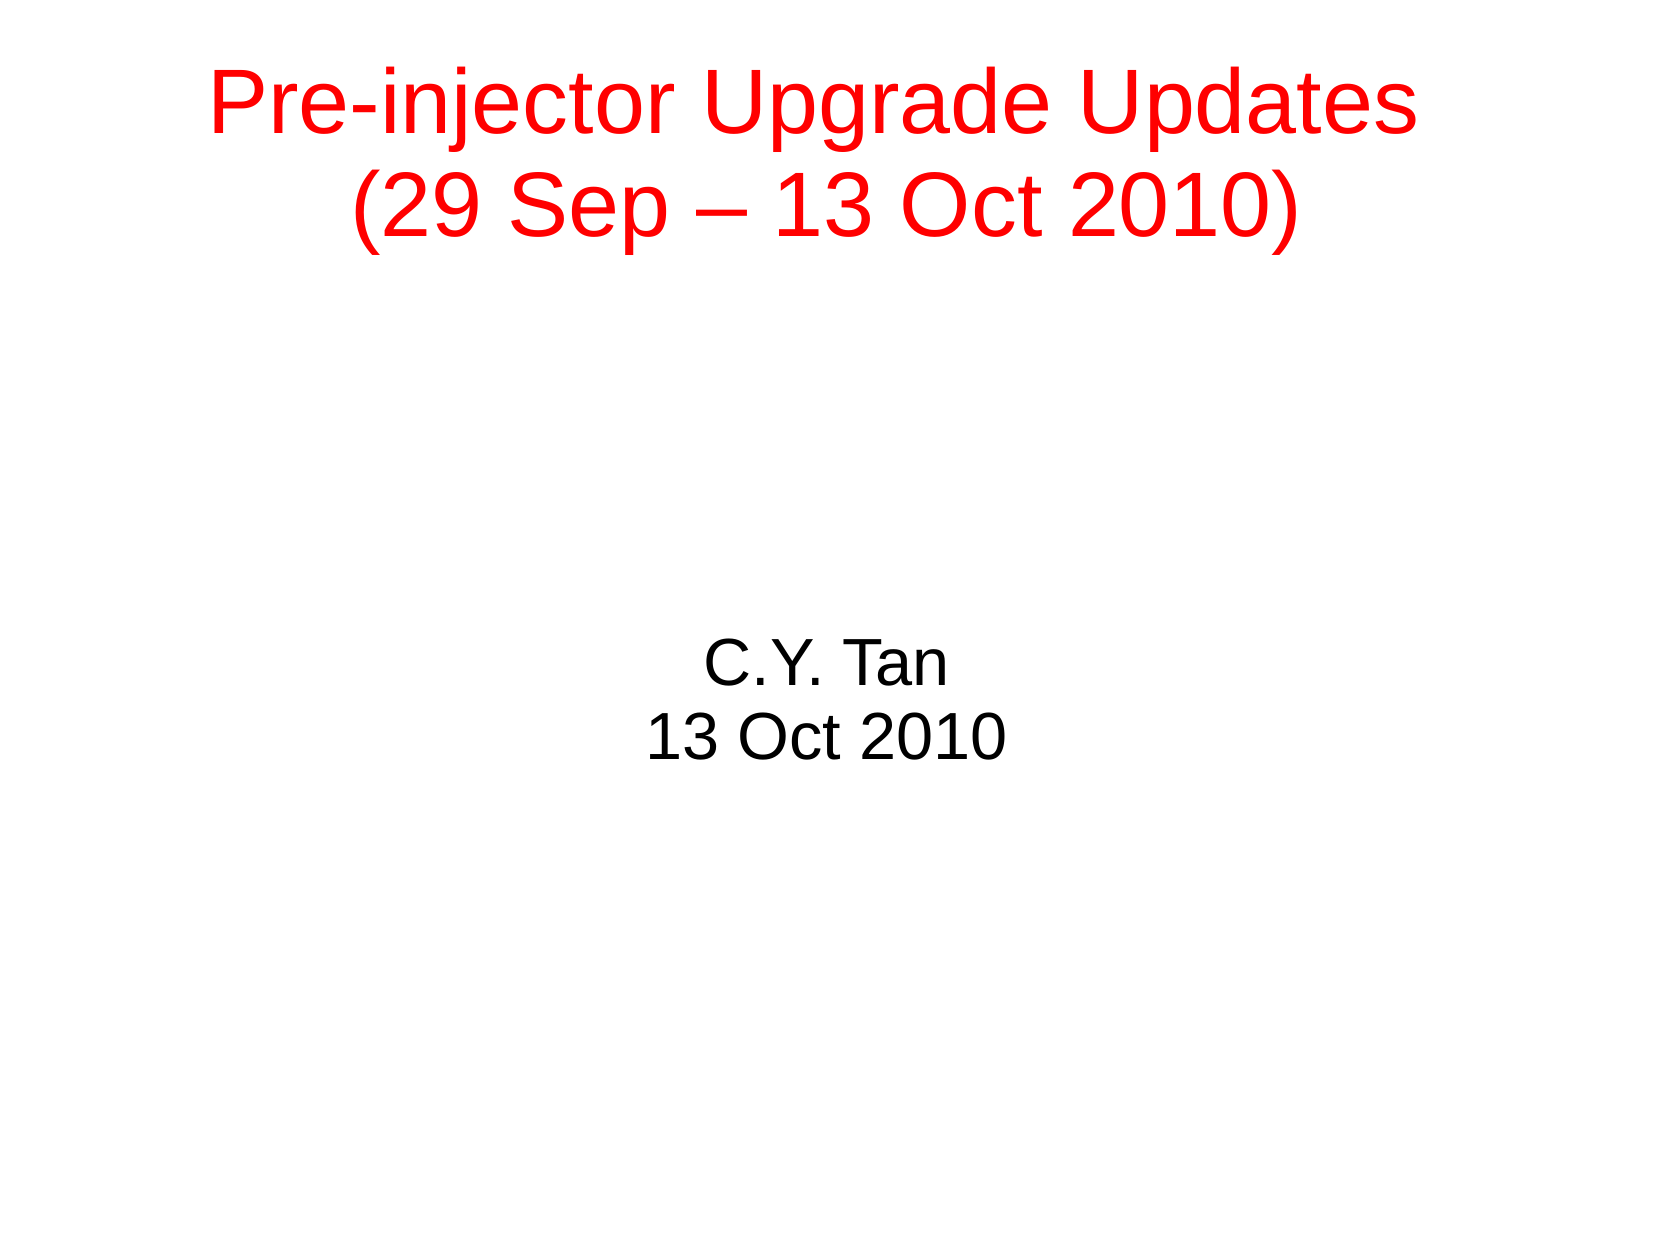

# Pre-injector Upgrade Updates (29 Sep – 13 Oct 2010)
C.Y. Tan
13 Oct 2010